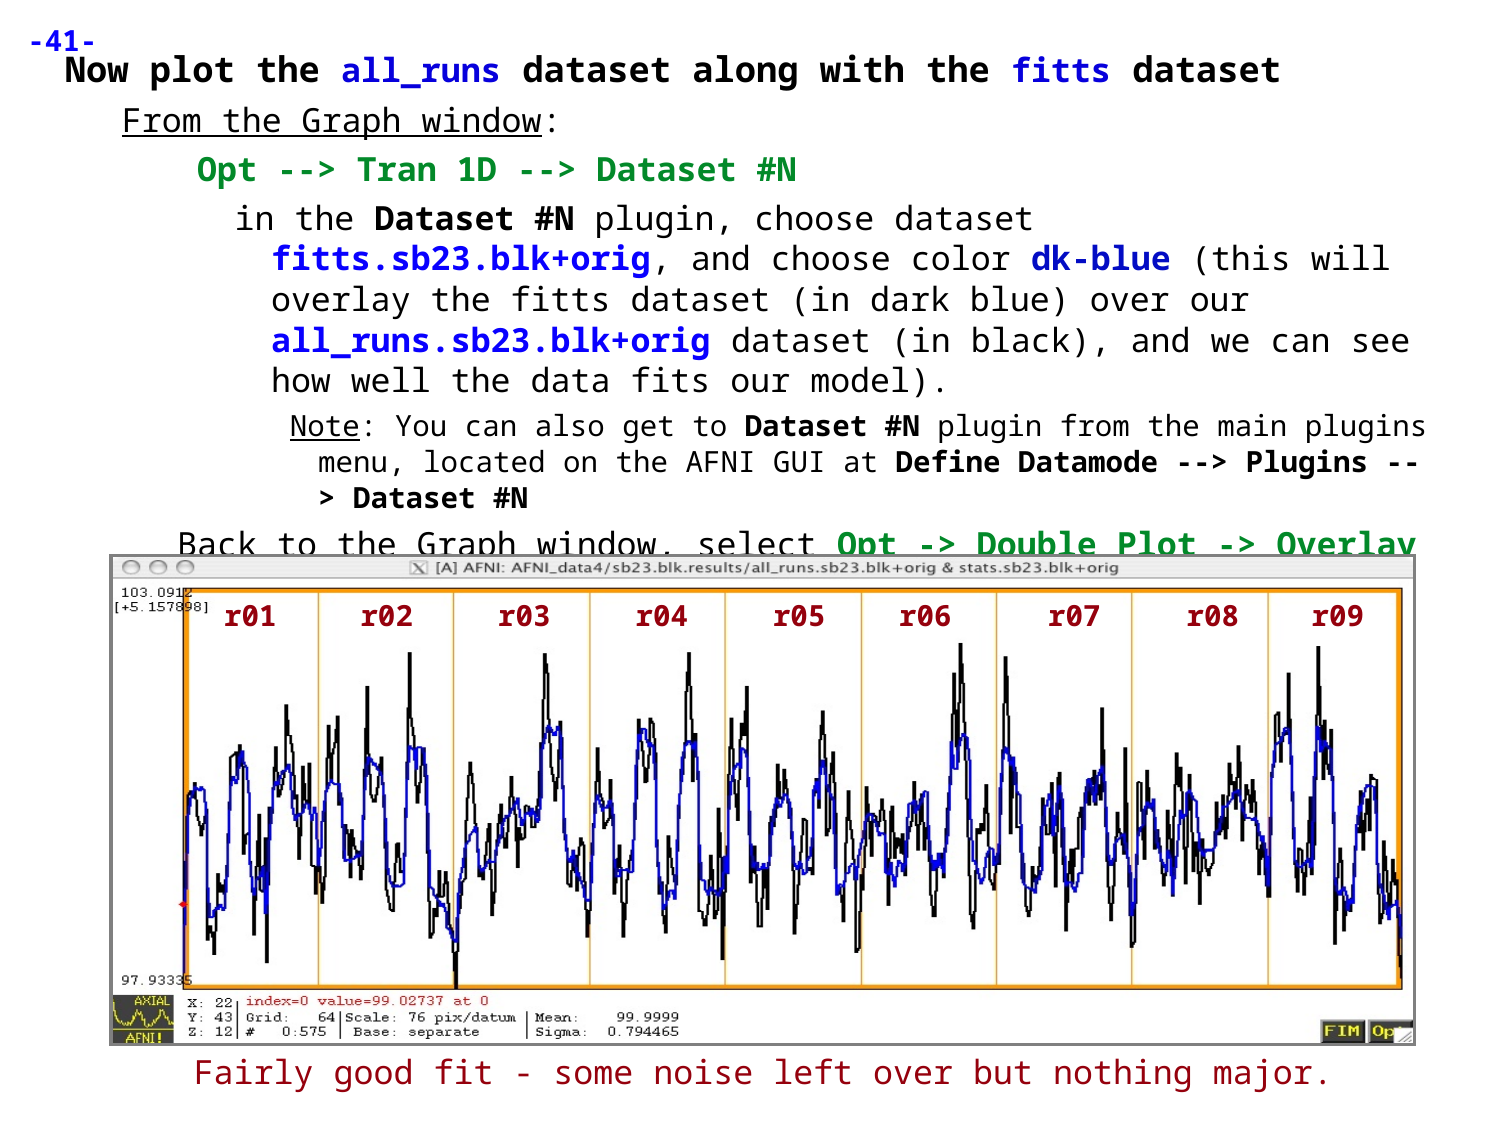

# Now plot the all_runs dataset along with the fitts dataset
From the Graph window:
 Opt --> Tran 1D --> Dataset #N
in the Dataset #N plugin, choose dataset fitts.sb23.blk+orig, and choose color dk-blue (this will overlay the fitts dataset (in dark blue) over our all_runs.sb23.blk+orig dataset (in black), and we can see how well the data fits our model).
Note: You can also get to Dataset #N plugin from the main plugins menu, located on the AFNI GUI at Define Datamode --> Plugins --> Dataset #N
Back to the Graph window, select Opt -> Double Plot -> Overlay
In order to see the fitts overlay even better, let’s make the dark blue line thicker, by selecting Opt --> Colors, Etc. --> Dplot: Use Thick Lines
r01
r02
r03
r04
r05
r06
r07
r08
r09
Fairly good fit - some noise left over but nothing major.